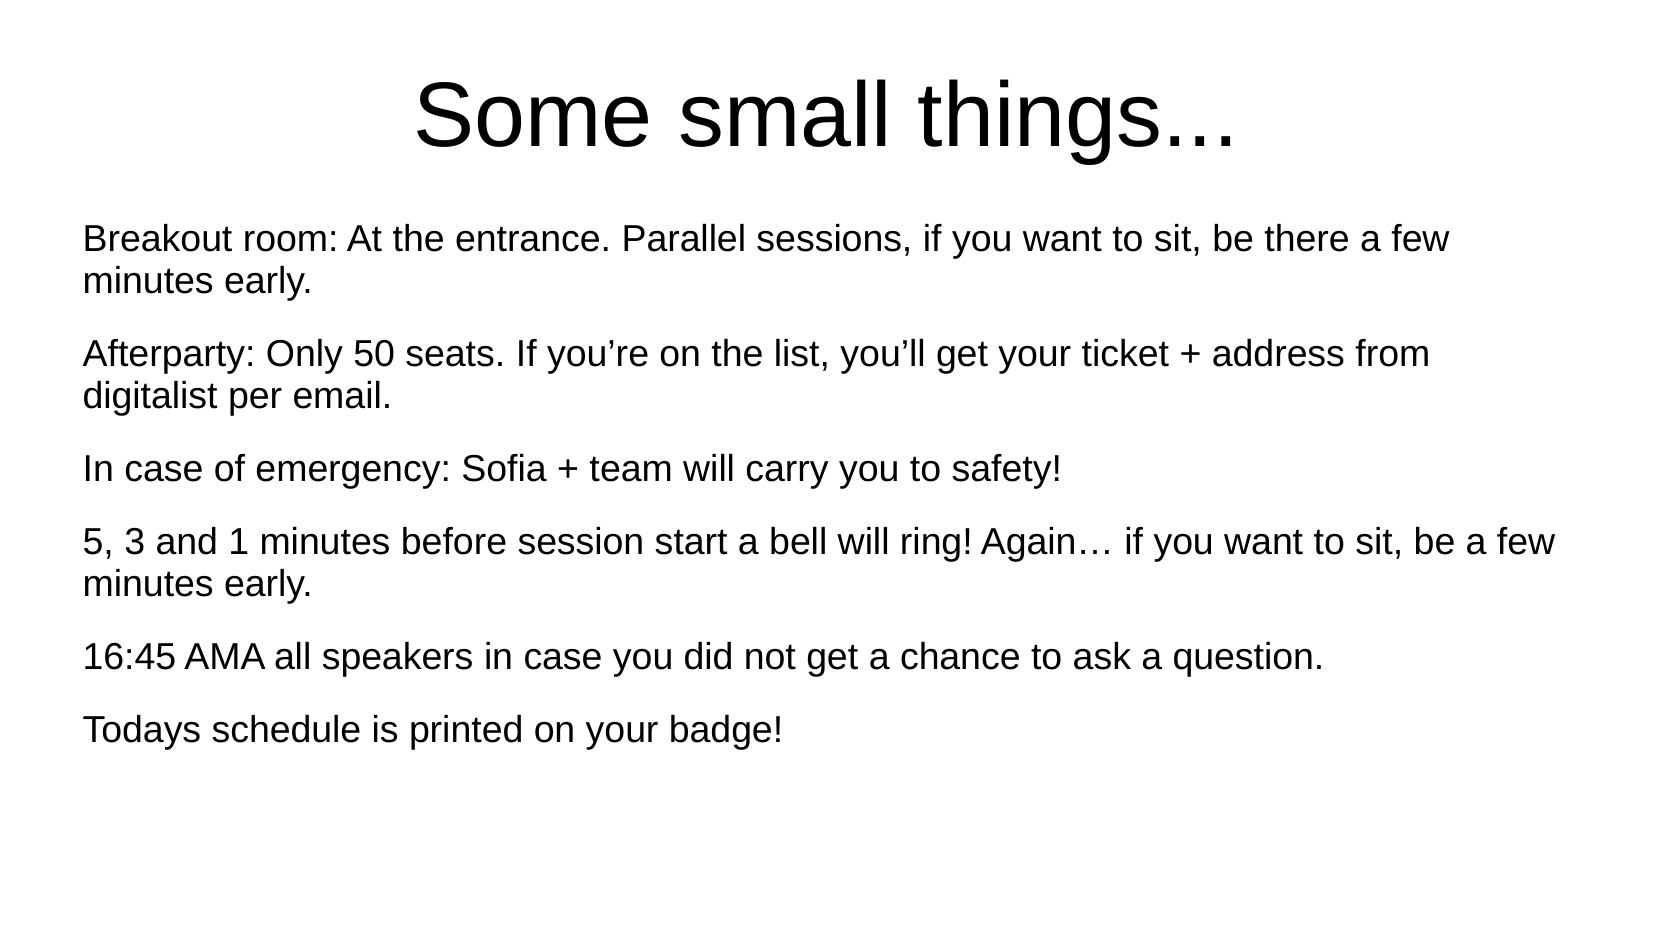

# Some small things...
Breakout room: At the entrance. Parallel sessions, if you want to sit, be there a few minutes early.
Afterparty: Only 50 seats. If you’re on the list, you’ll get your ticket + address from digitalist per email.
In case of emergency: Sofia + team will carry you to safety!
5, 3 and 1 minutes before session start a bell will ring! Again… if you want to sit, be a few minutes early.
16:45 AMA all speakers in case you did not get a chance to ask a question.
Todays schedule is printed on your badge!